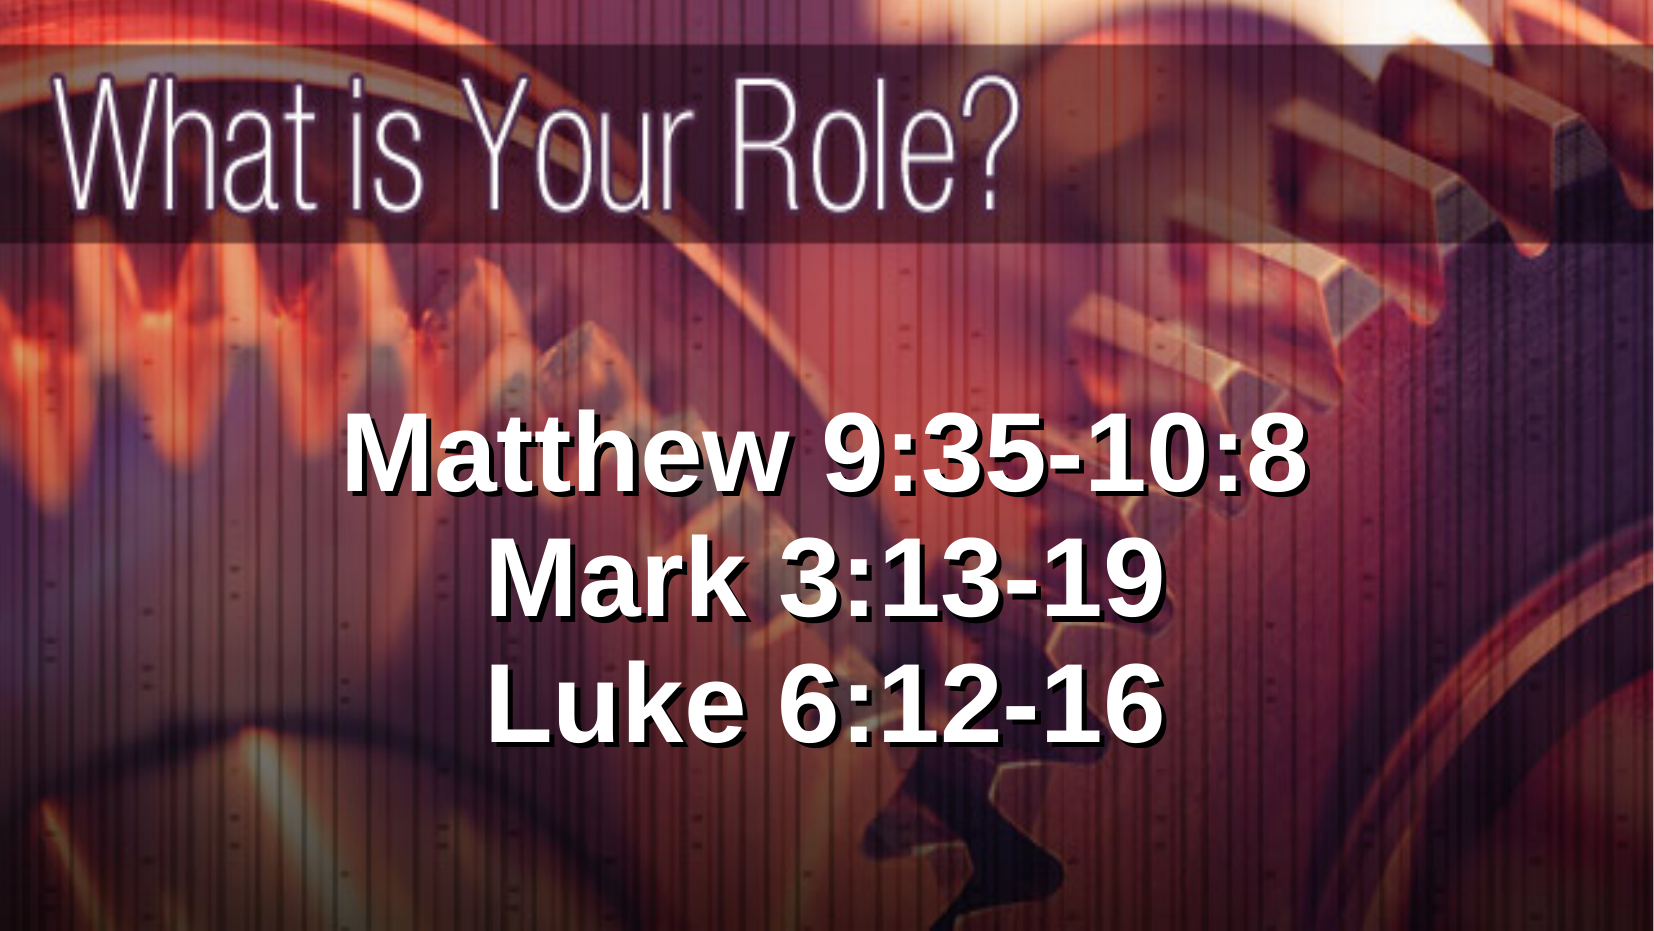

# Matthew 9:35-10:8
Mark 3:13-19
Luke 6:12-16